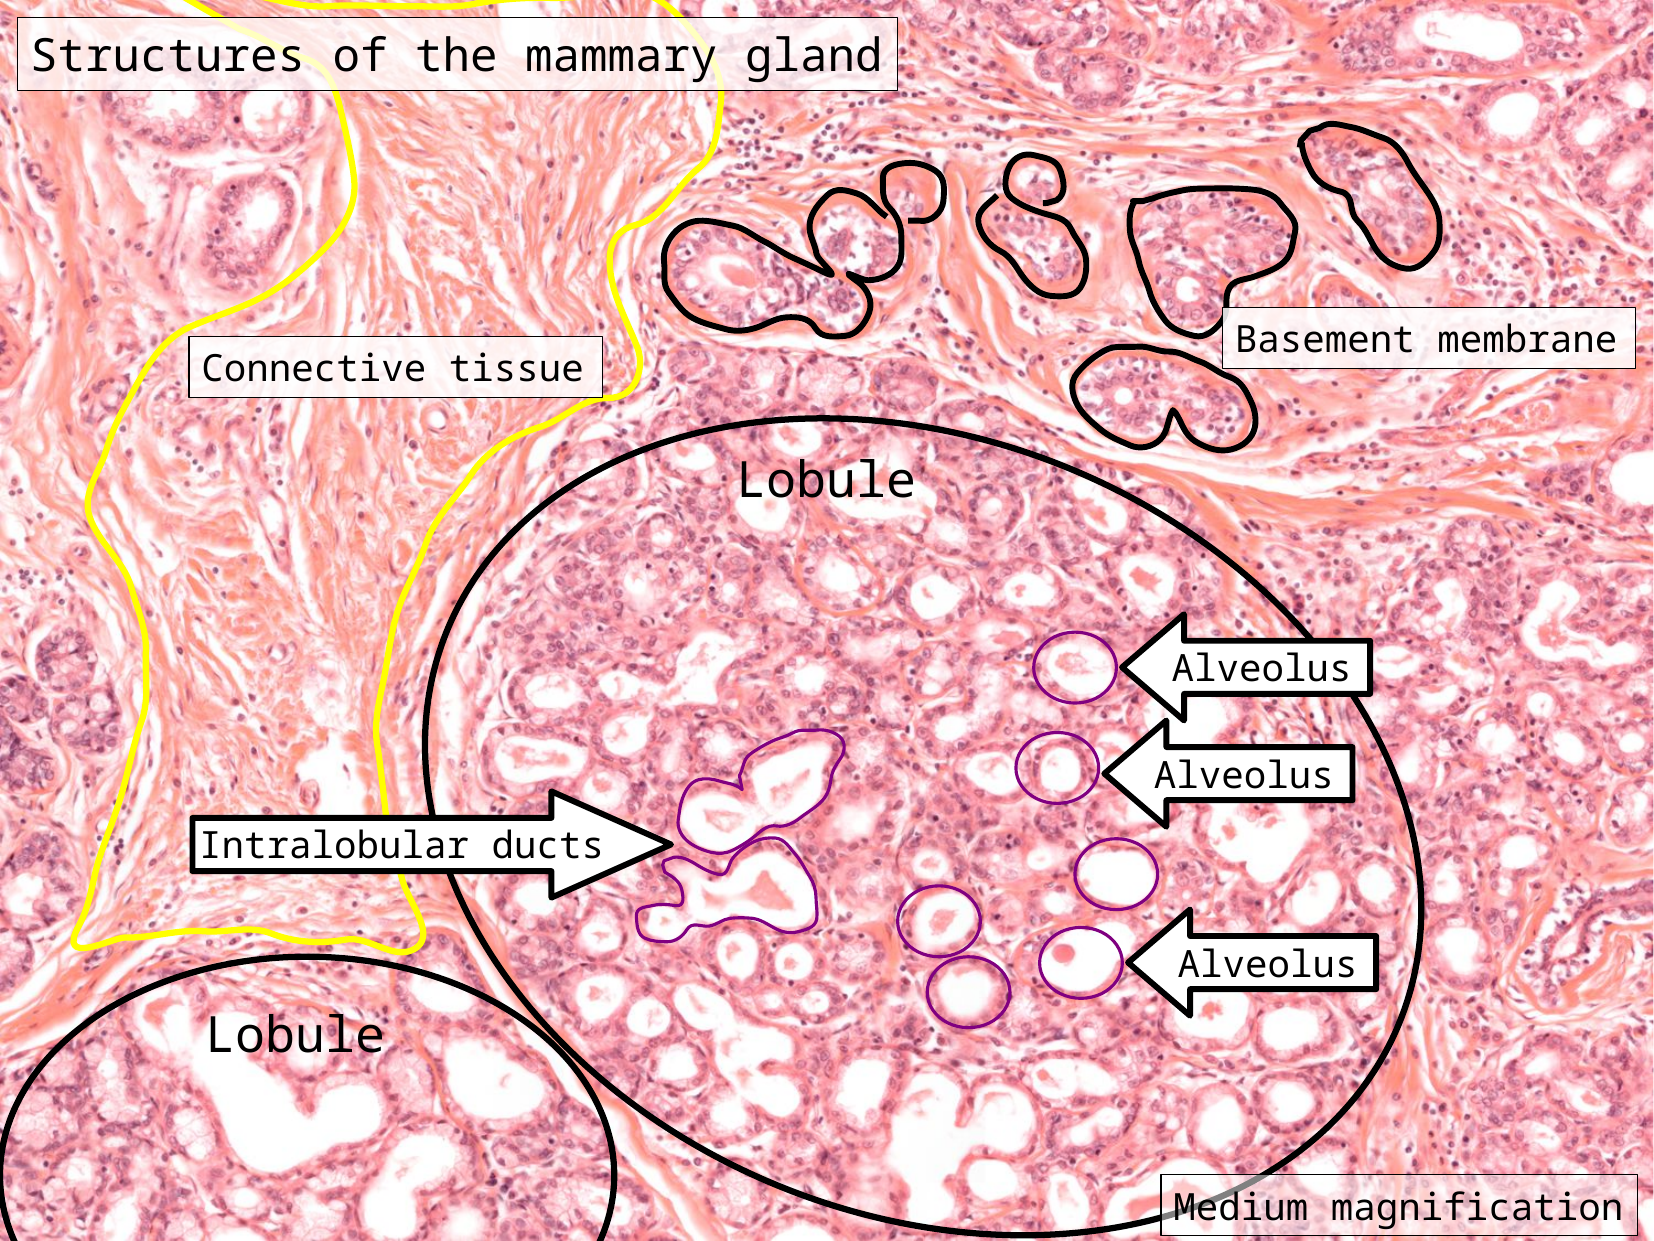

Structures of the mammary gland
Basement membrane
Connective tissue
Lobule
Alveolus
Alveolus
Intralobular ducts
Alveolus
Lobule
Medium magnification